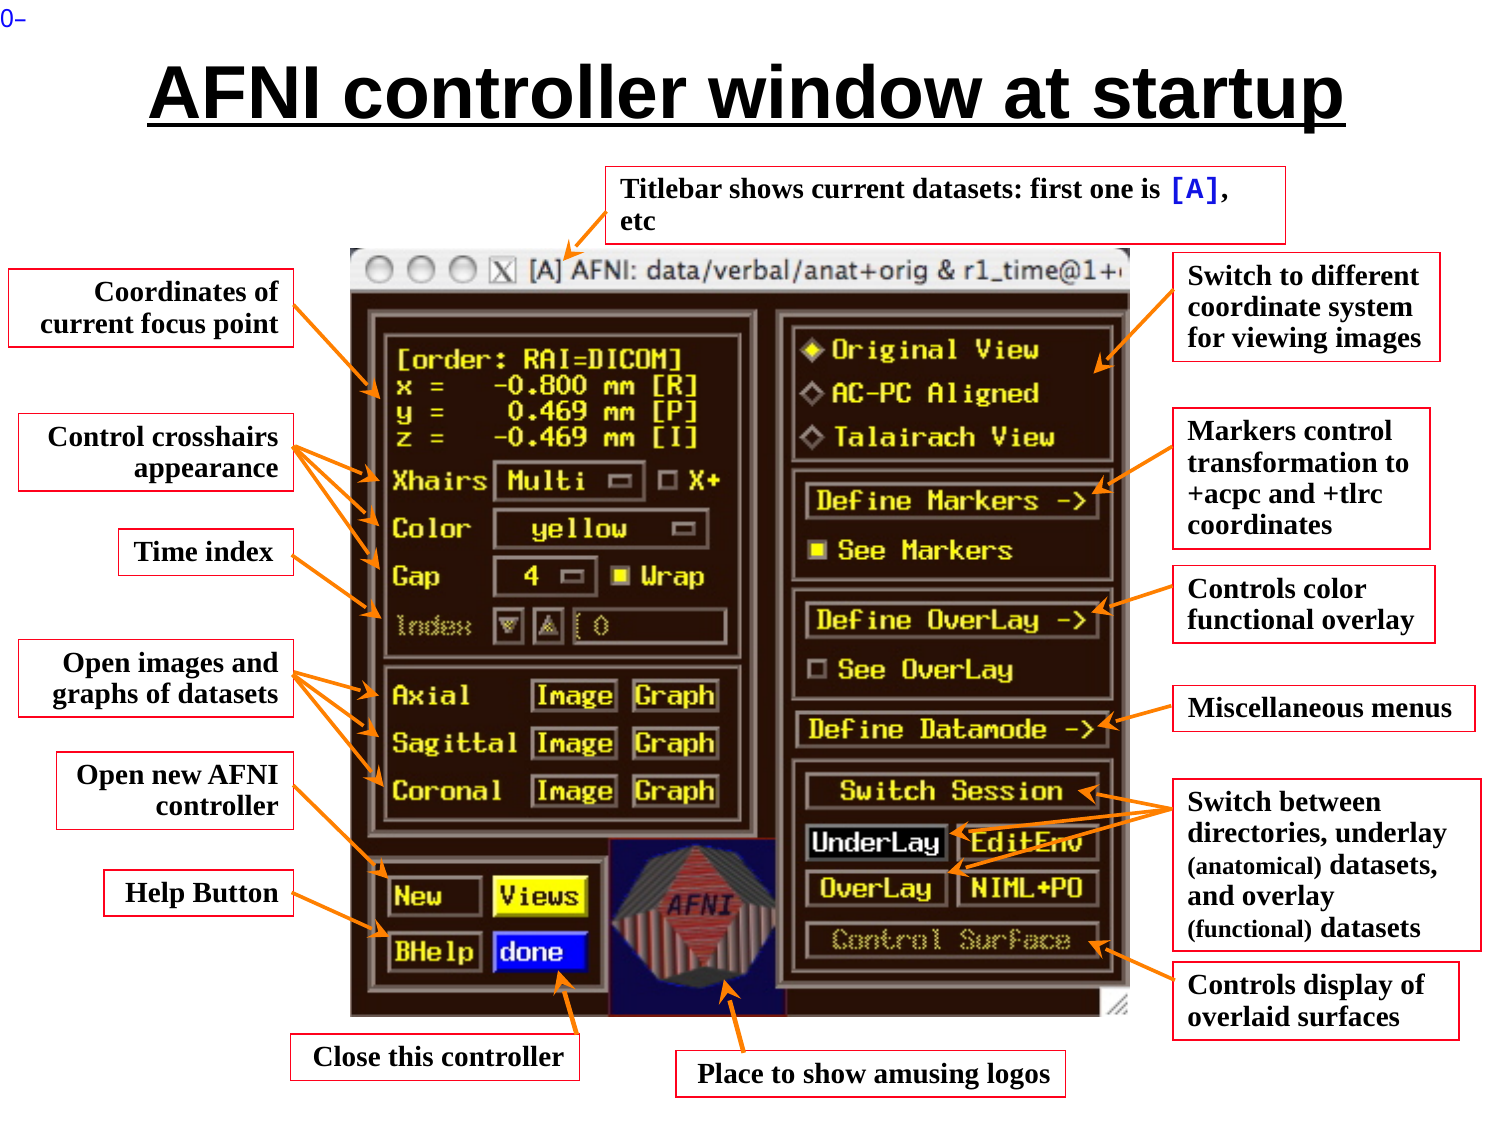

# AFNI controller window at startup
Titlebar shows current datasets: first one is [A], etc
Switch to different coordinate system for viewing images
Coordinates of current focus point
Markers control transformation to +acpc and +tlrc coordinates
Control crosshairs appearance
Time index
Controls color functional overlay
Open images and graphs of datasets
Miscellaneous menus
Open new AFNI controller
Switch between directories, underlay (anatomical) datasets, and overlay (functional) datasets
Help Button
Controls display of overlaid surfaces
Close this controller
Place to show amusing logos